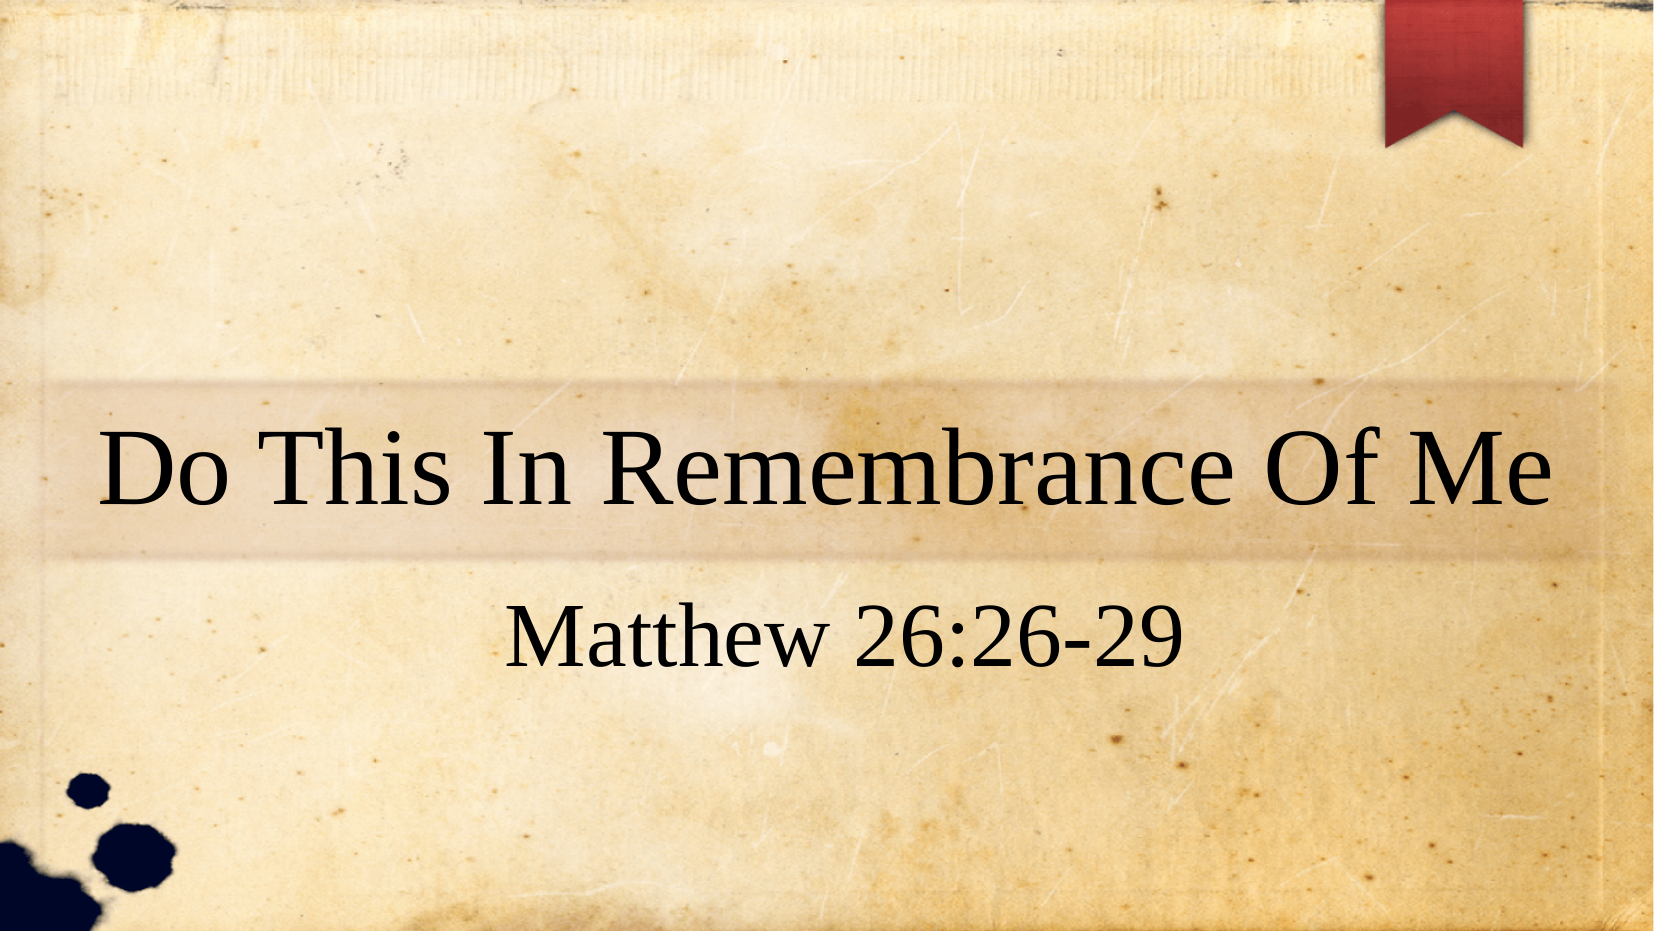

# Do This In Remembrance Of Me
Matthew 26:26-29